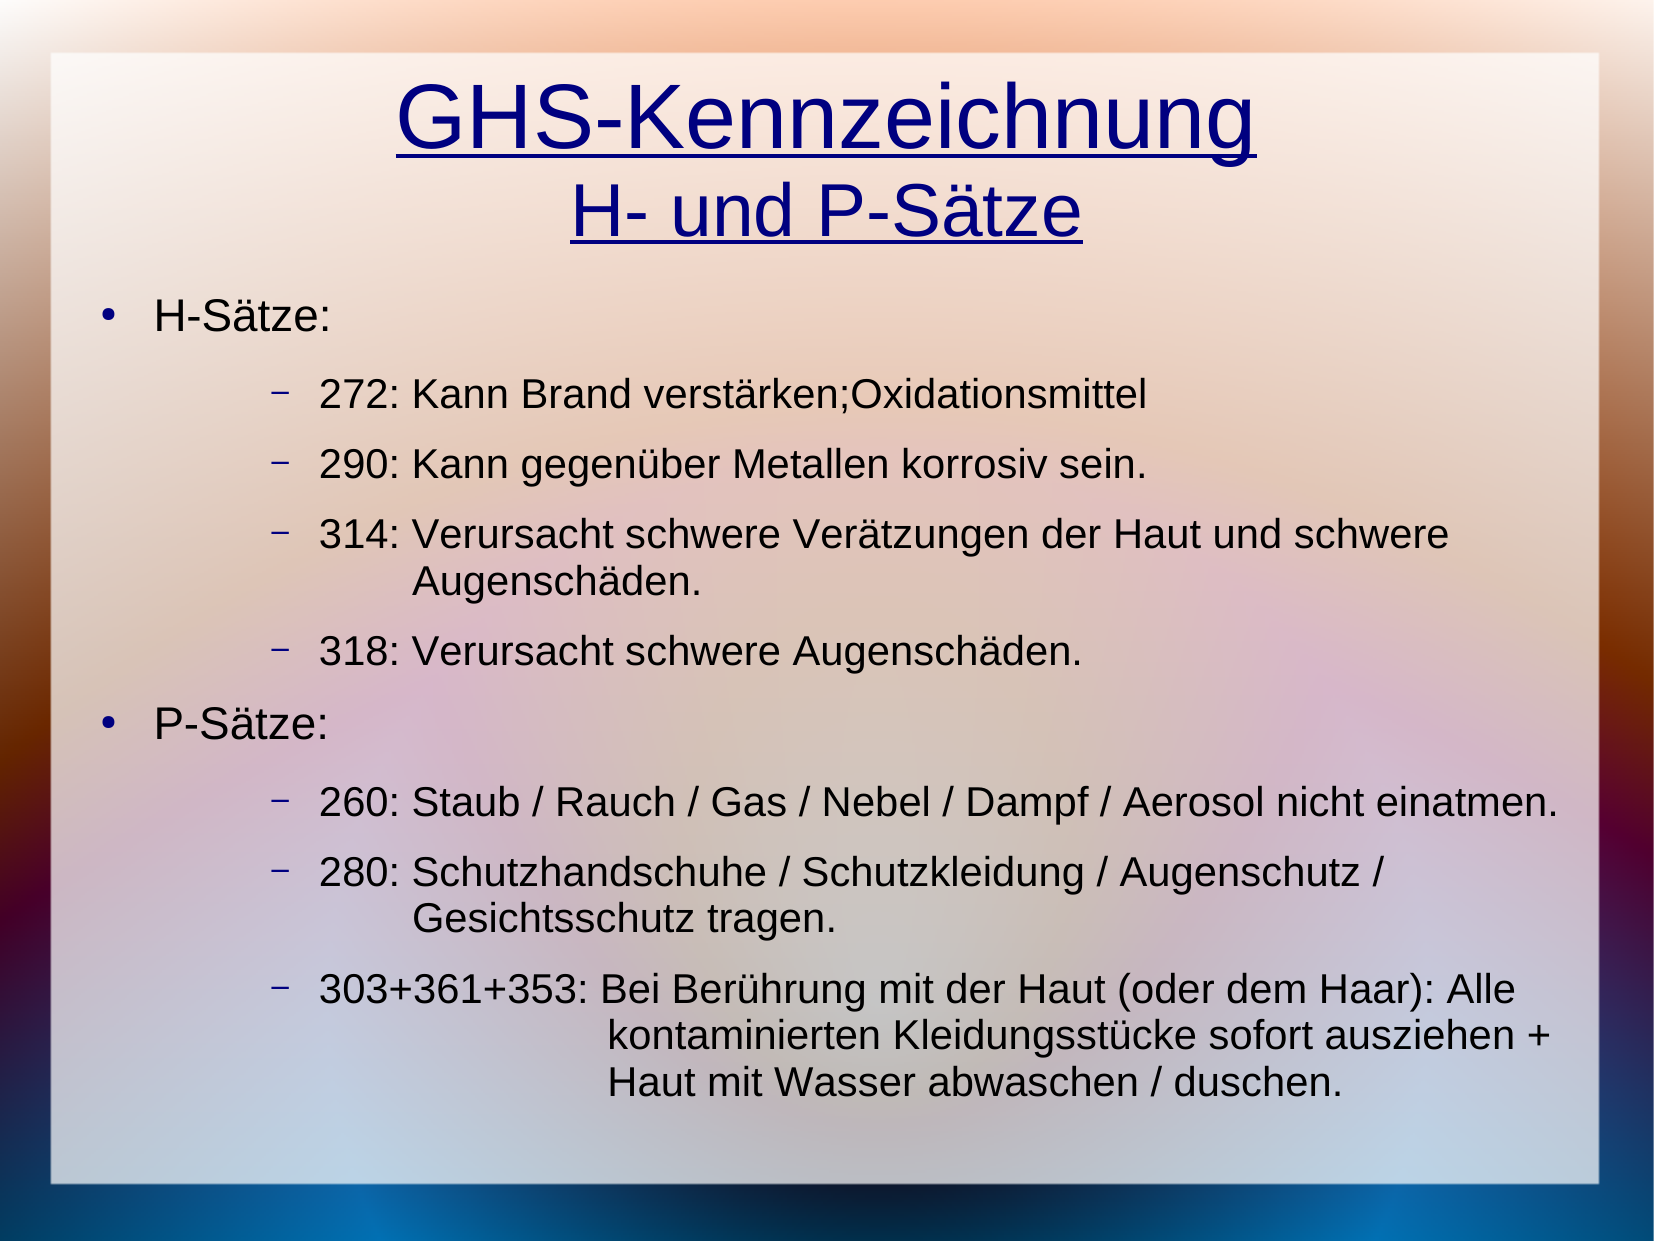

# GHS-Kennzeichnung H- und P-Sätze
H-Sätze:
272: Kann Brand verstärken;Oxidationsmittel
290: Kann gegenüber Metallen korrosiv sein.
314: Verursacht schwere Verätzungen der Haut und schwere
 Augenschäden.
318: Verursacht schwere Augenschäden.
P-Sätze:
260: Staub / Rauch / Gas / Nebel / Dampf / Aerosol nicht einatmen.
280: Schutzhandschuhe / Schutzkleidung / Augenschutz /
 Gesichtsschutz tragen.
303+361+353: Bei Berührung mit der Haut (oder dem Haar): Alle
 kontaminierten Kleidungsstücke sofort ausziehen +
 Haut mit Wasser abwaschen / duschen.